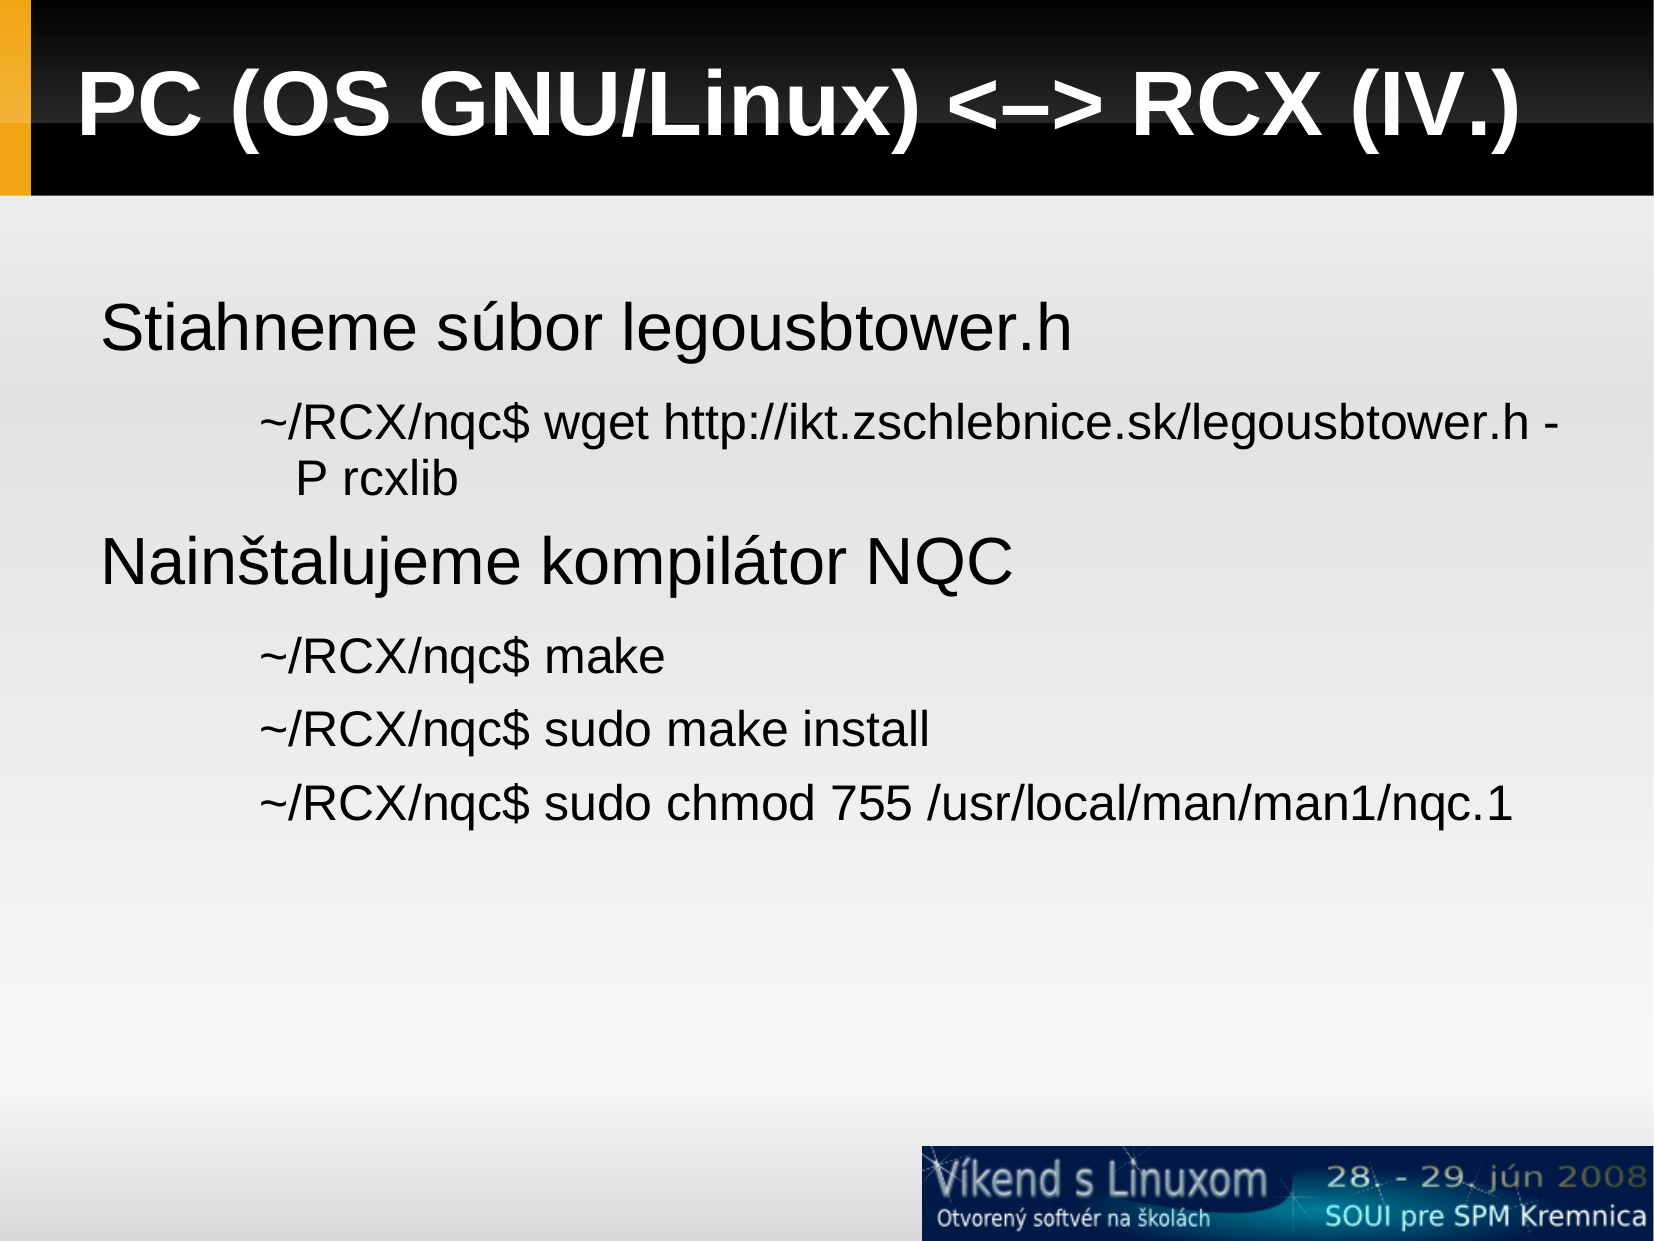

# PC (OS GNU/Linux) <–> RCX (IV.)
Stiahneme súbor legousbtower.h
~/RCX/nqc$ wget http://ikt.zschlebnice.sk/legousbtower.h -P rcxlib
Nainštalujeme kompilátor NQC
~/RCX/nqc$ make
~/RCX/nqc$ sudo make install
~/RCX/nqc$ sudo chmod 755 /usr/local/man/man1/nqc.1